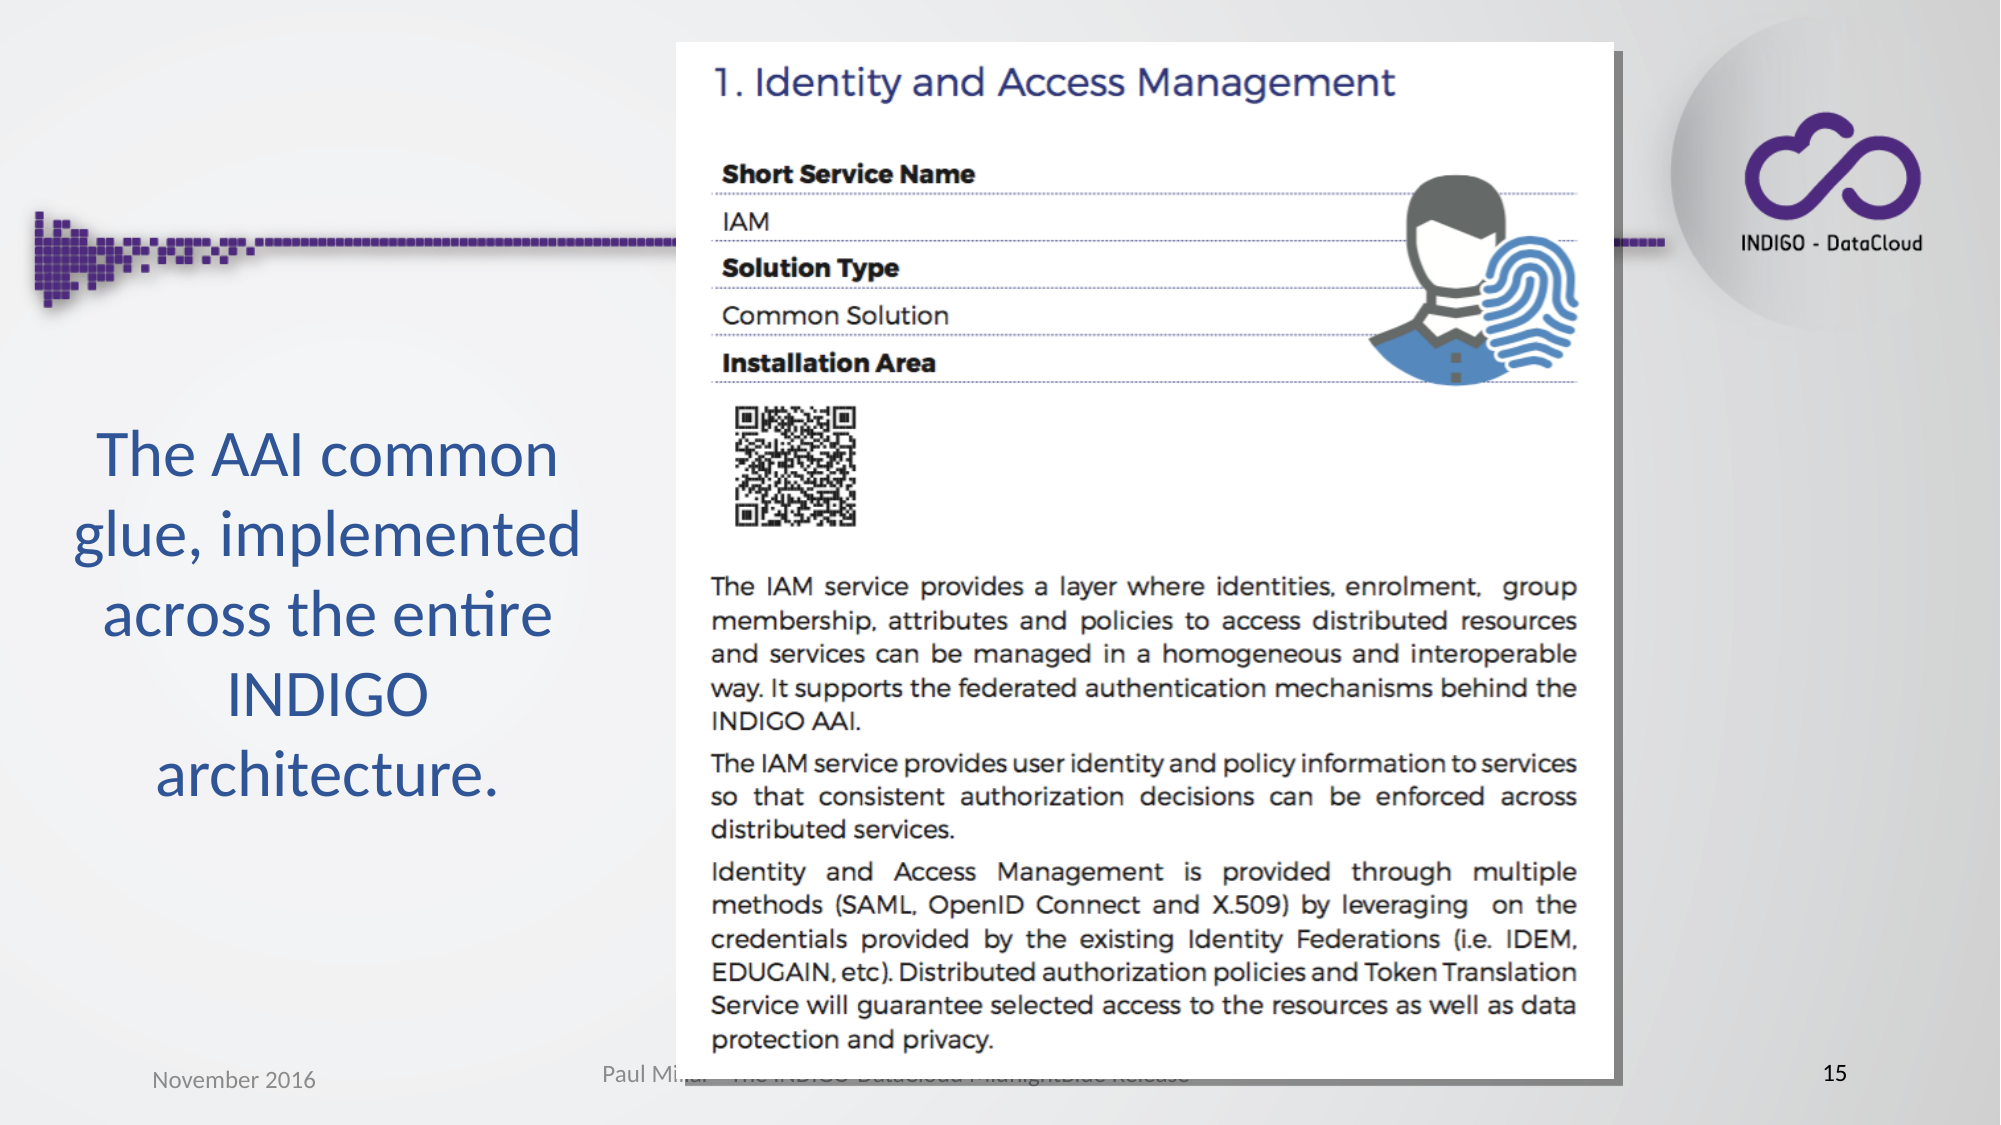

# The AAI common glue, implemented across the entire INDIGO architecture.
Paul Millar - The INDIGO-DataCloud MidnightBlue Release
November 2016